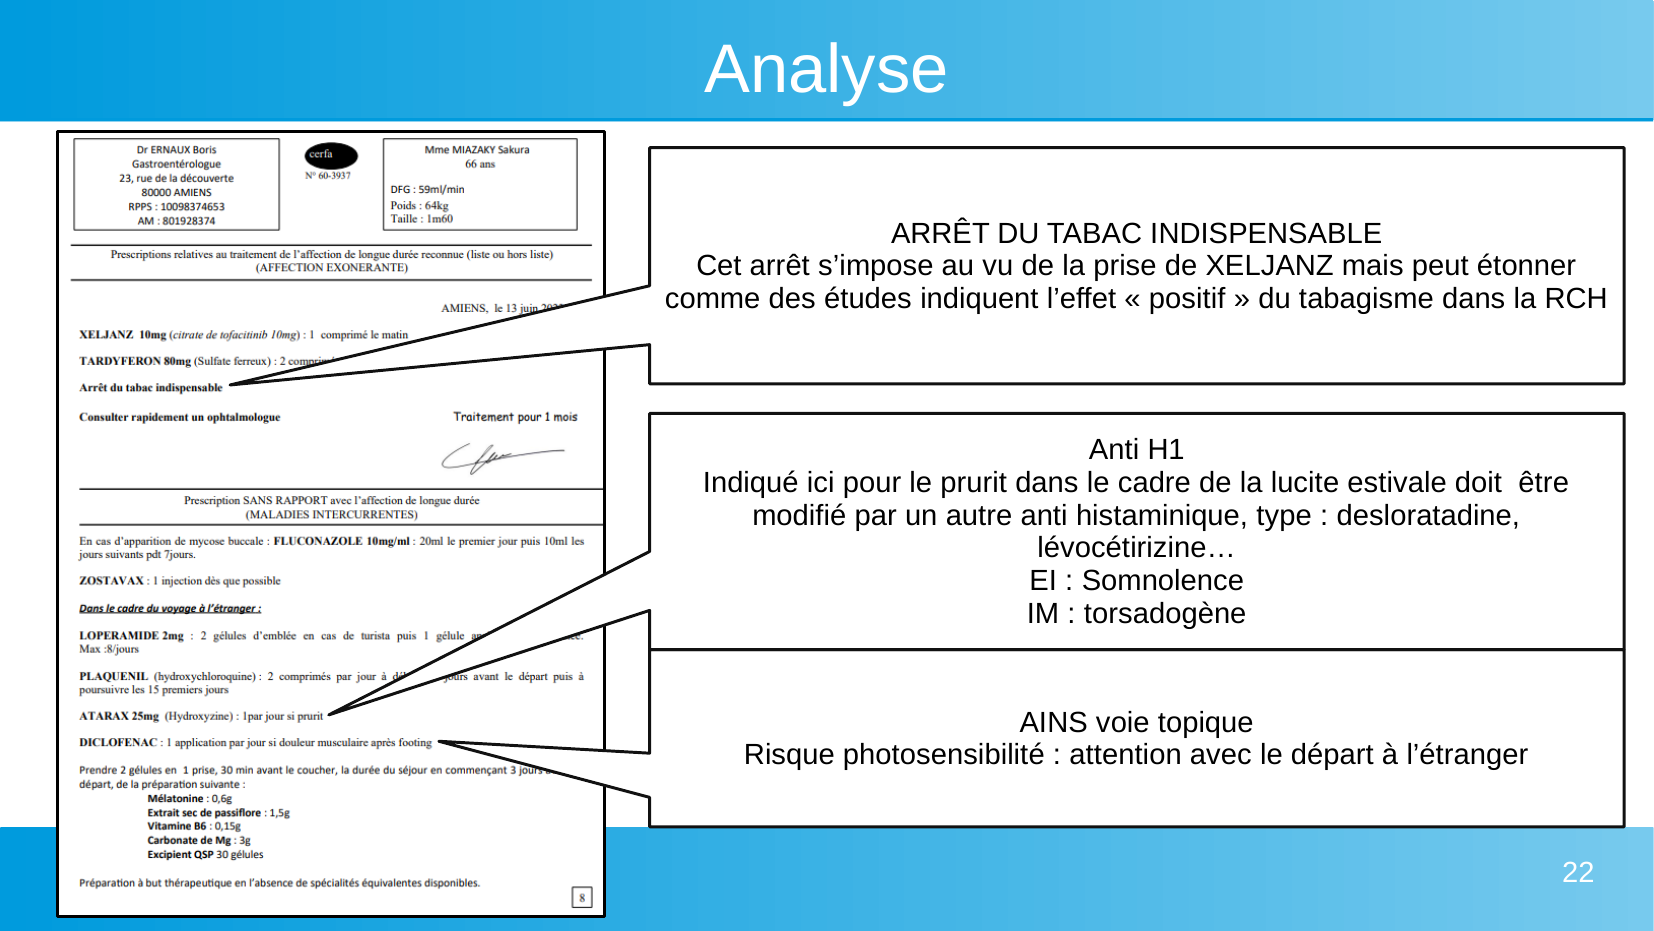

# Analyse
ARRÊT DU TABAC INDISPENSABLE
Cet arrêt s’impose au vu de la prise de XELJANZ mais peut étonner comme des études indiquent l’effet « positif » du tabagisme dans la RCH
Anti H1
Indiqué ici pour le prurit dans le cadre de la lucite estivale doit être modifié par un autre anti histaminique, type : desloratadine, lévocétirizine…
EI : Somnolence
IM : torsadogène
AINS voie topique
Risque photosensibilité : attention avec le départ à l’étranger
22